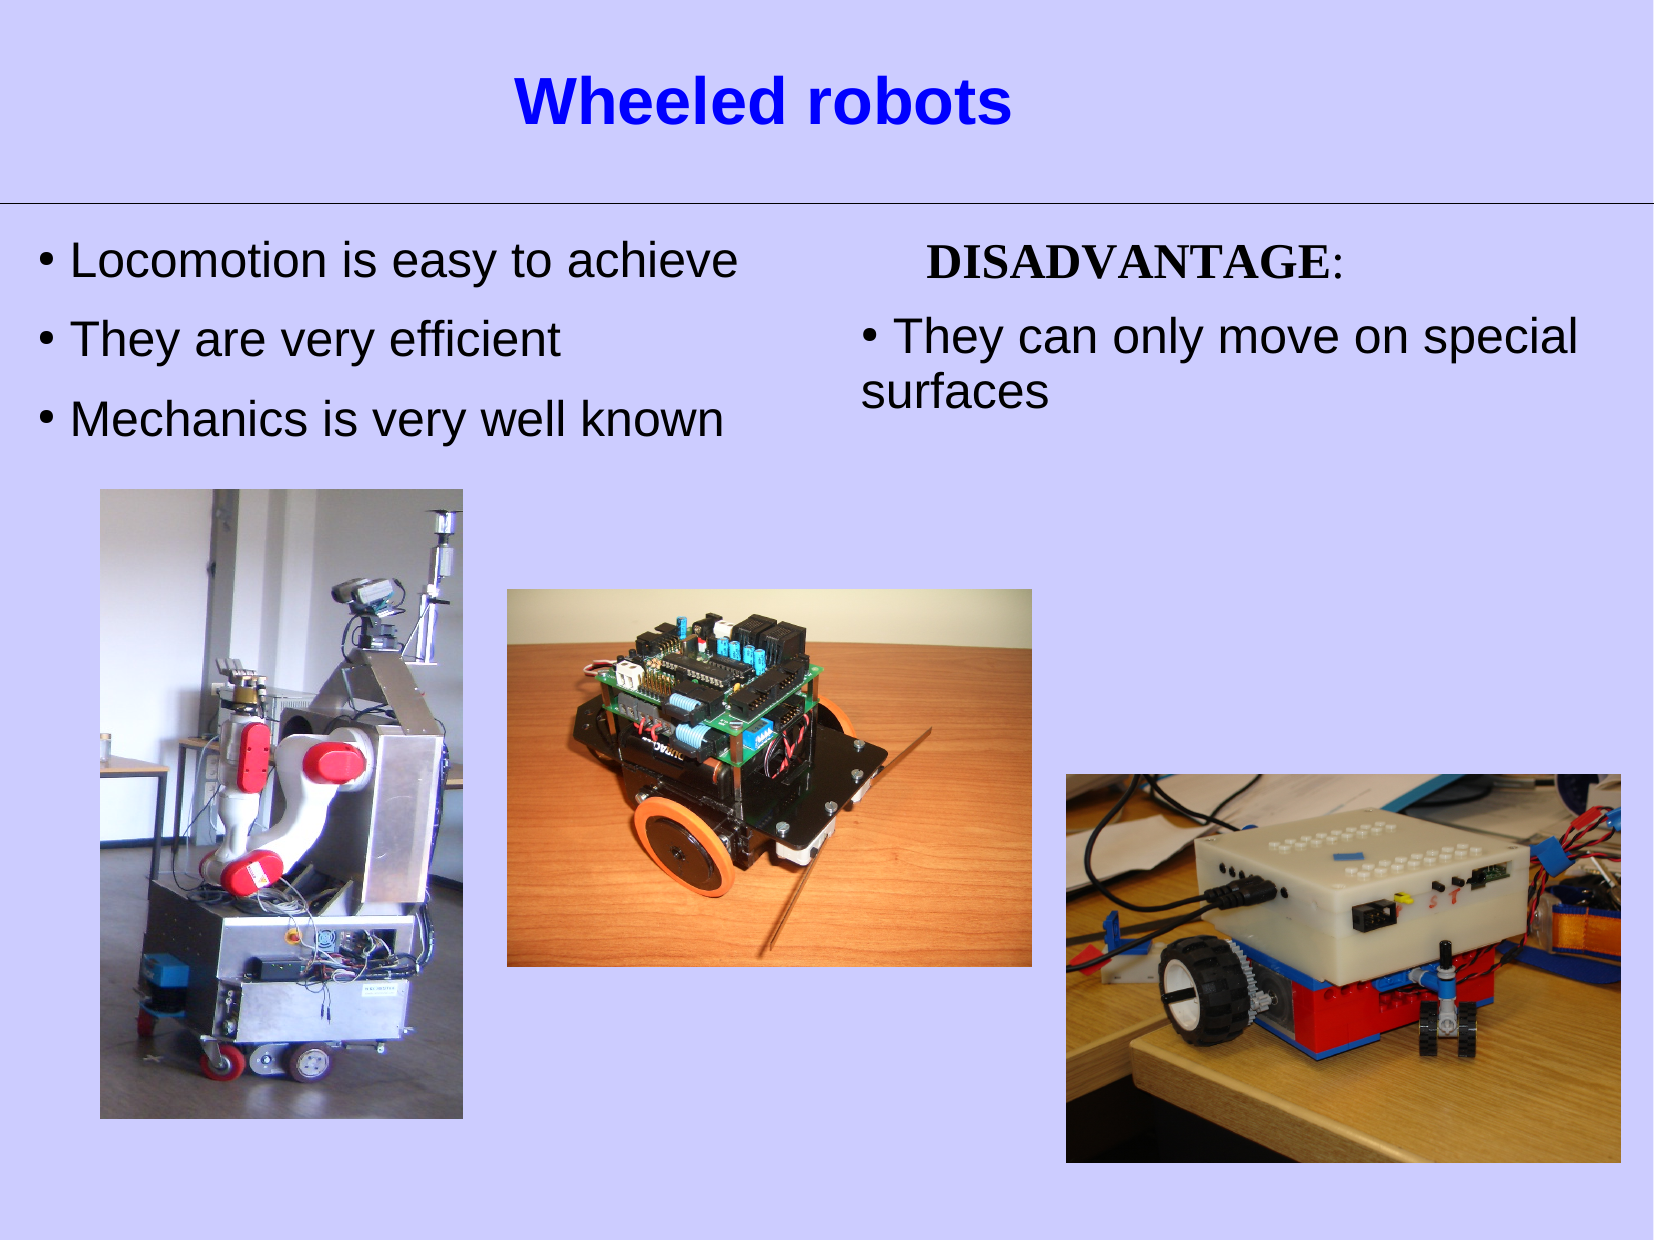

# Wheeled robots
 Locomotion is easy to achieve
 They are very efficient
 Mechanics is very well known
DISADVANTAGE:
 They can only move on special surfaces